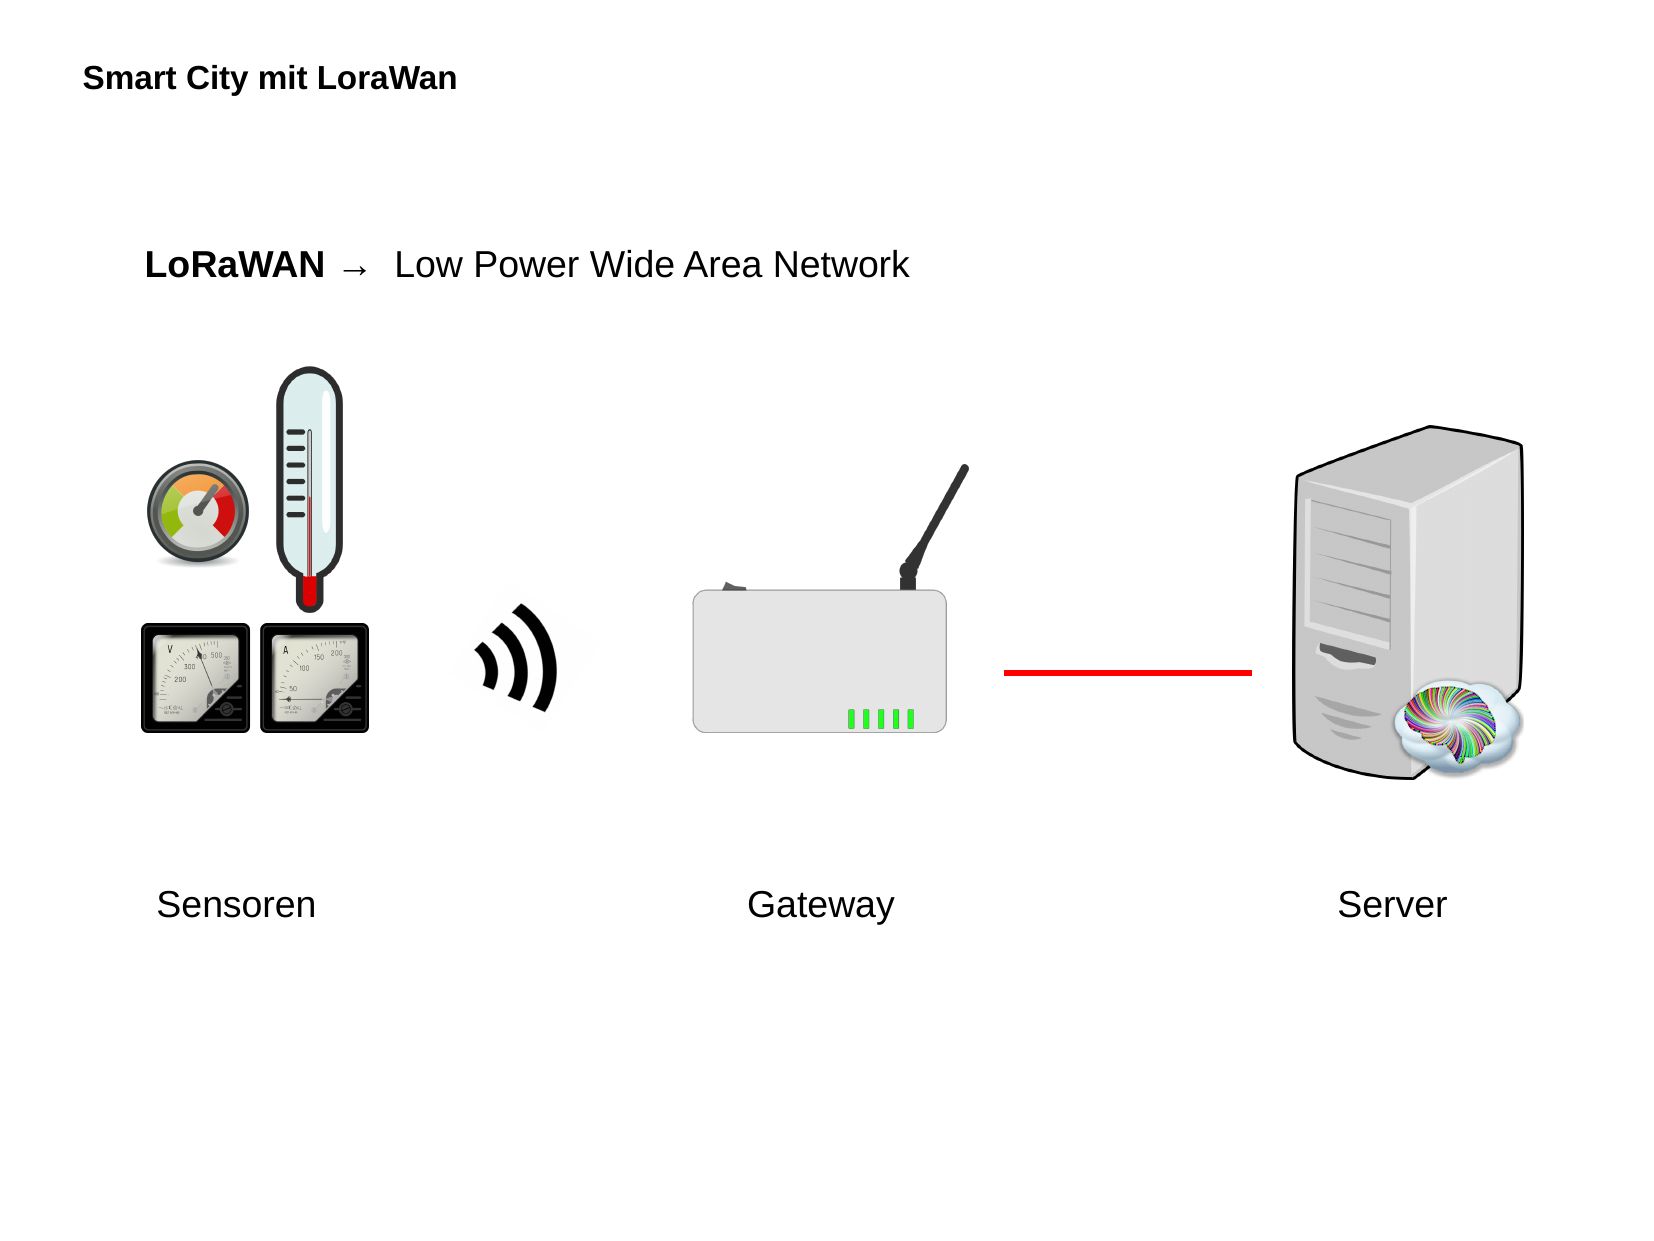

# Smart City mit LoraWan
LoRaWAN → Low Power Wide Area Network
Sensoren 						Gateway						Server